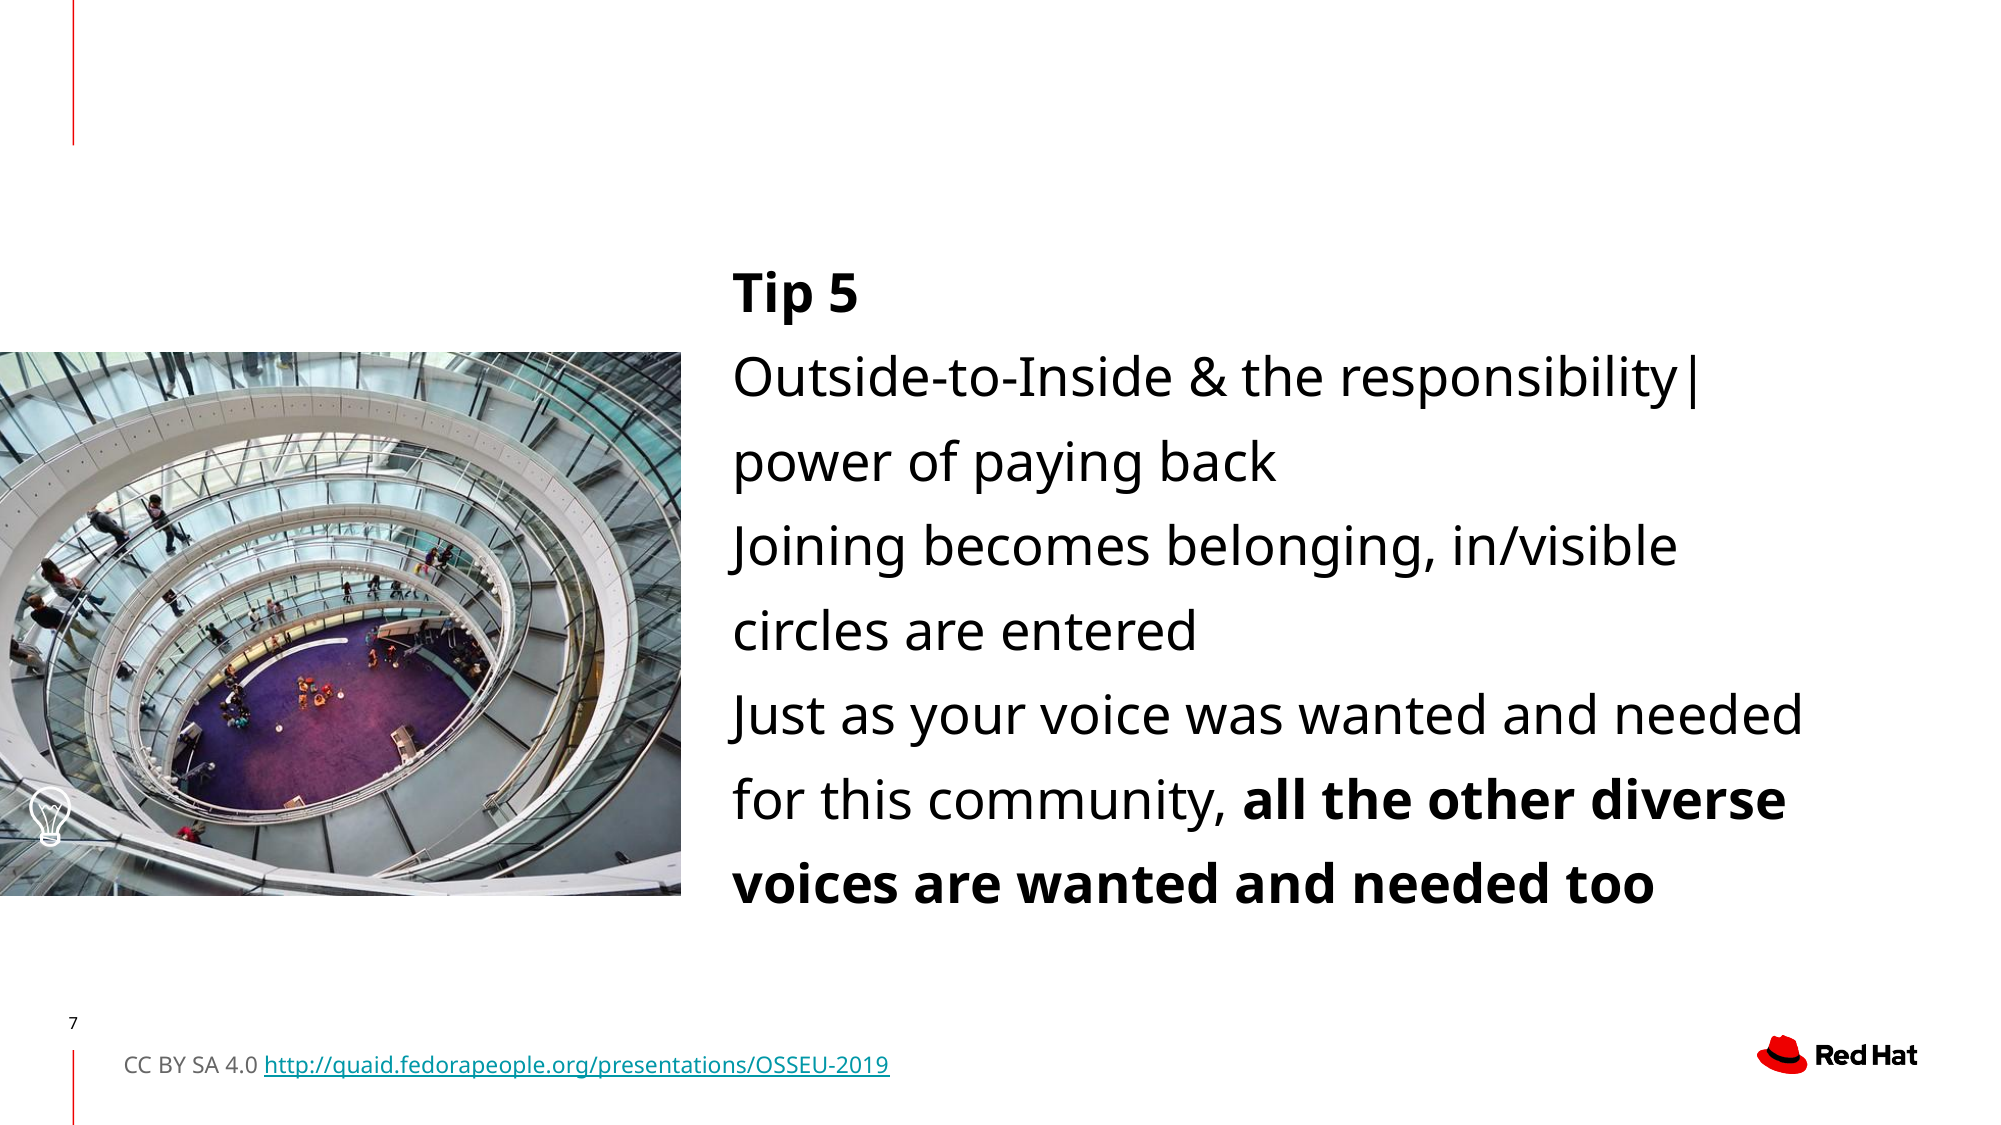

# Tip 5 Outside-to-Inside & the responsibility|power of paying back Joining becomes belonging, in/visible circles are entered Just as your voice was wanted and needed for this community, all the other diverse voices are wanted and needed too